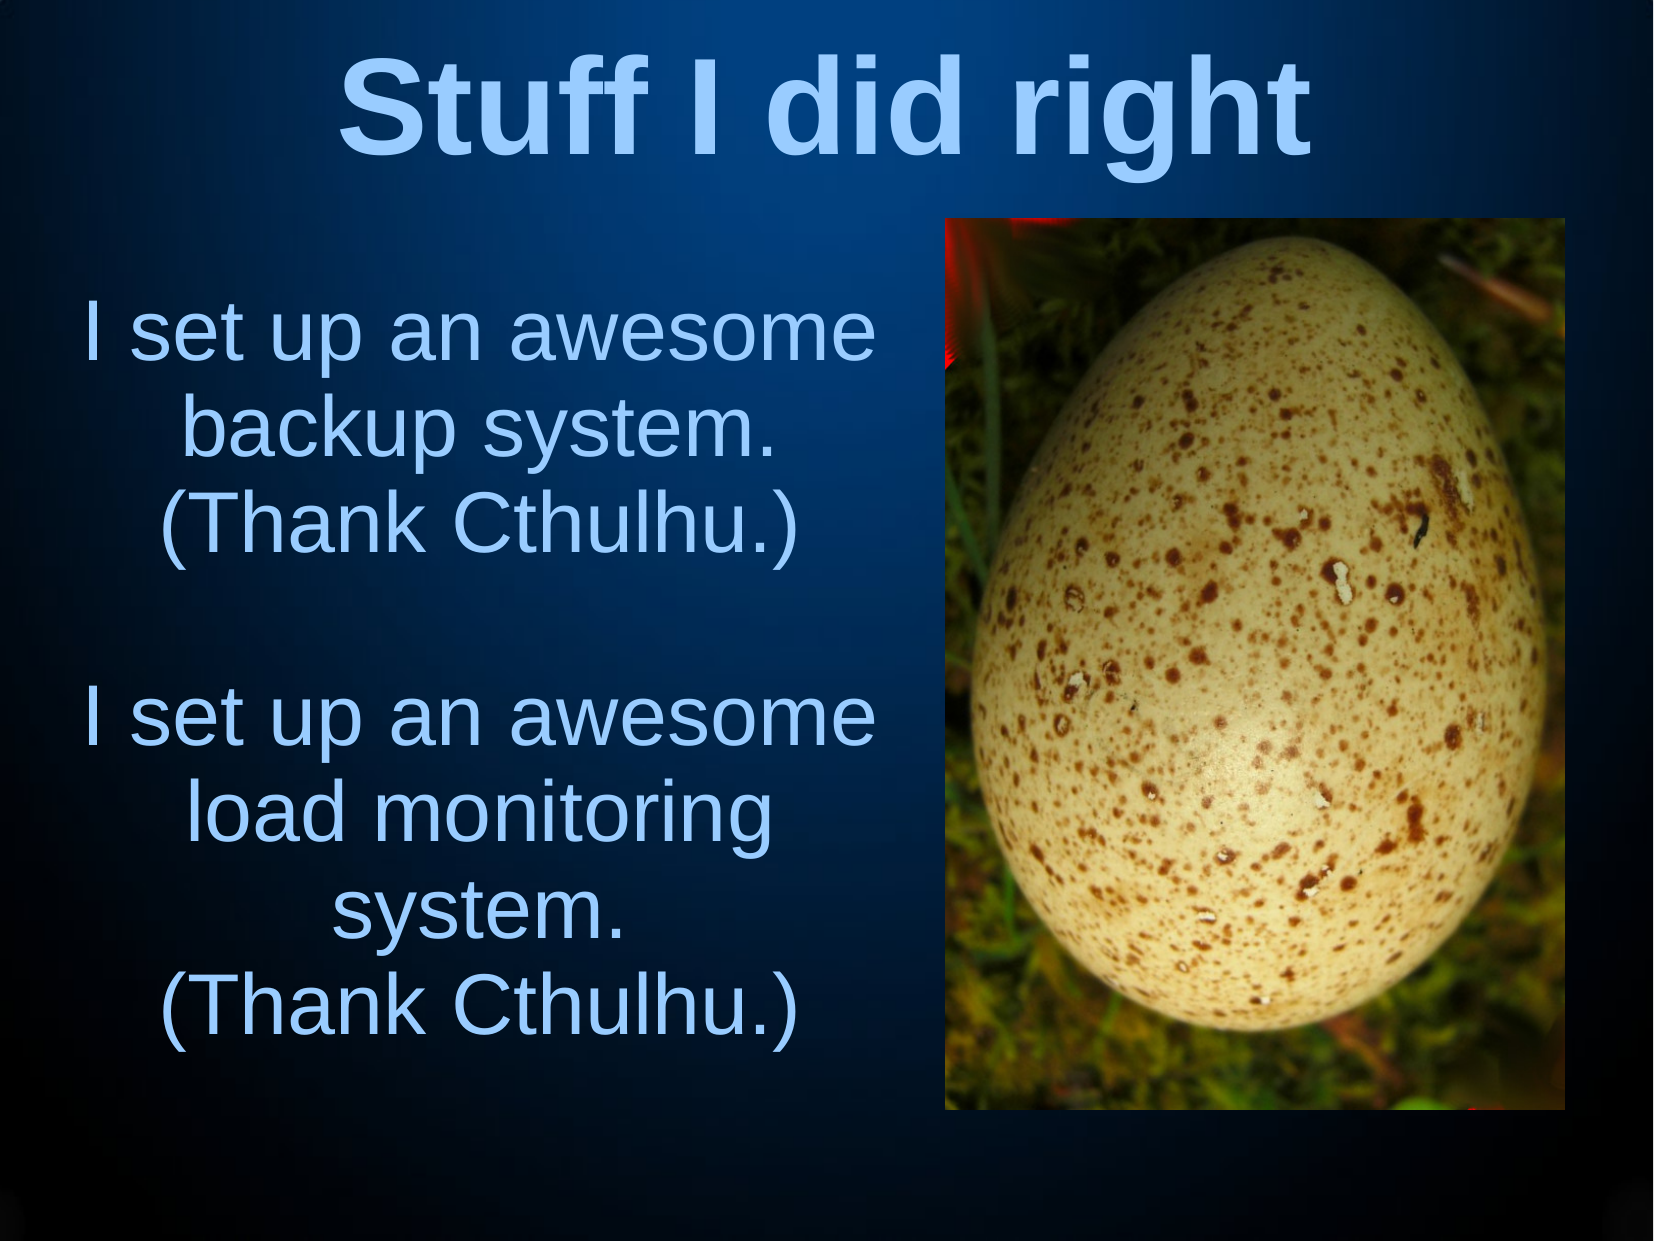

# Stuff I did right
I set up an awesome backup system. (Thank Cthulhu.)
I set up an awesome load monitoring system.
(Thank Cthulhu.)